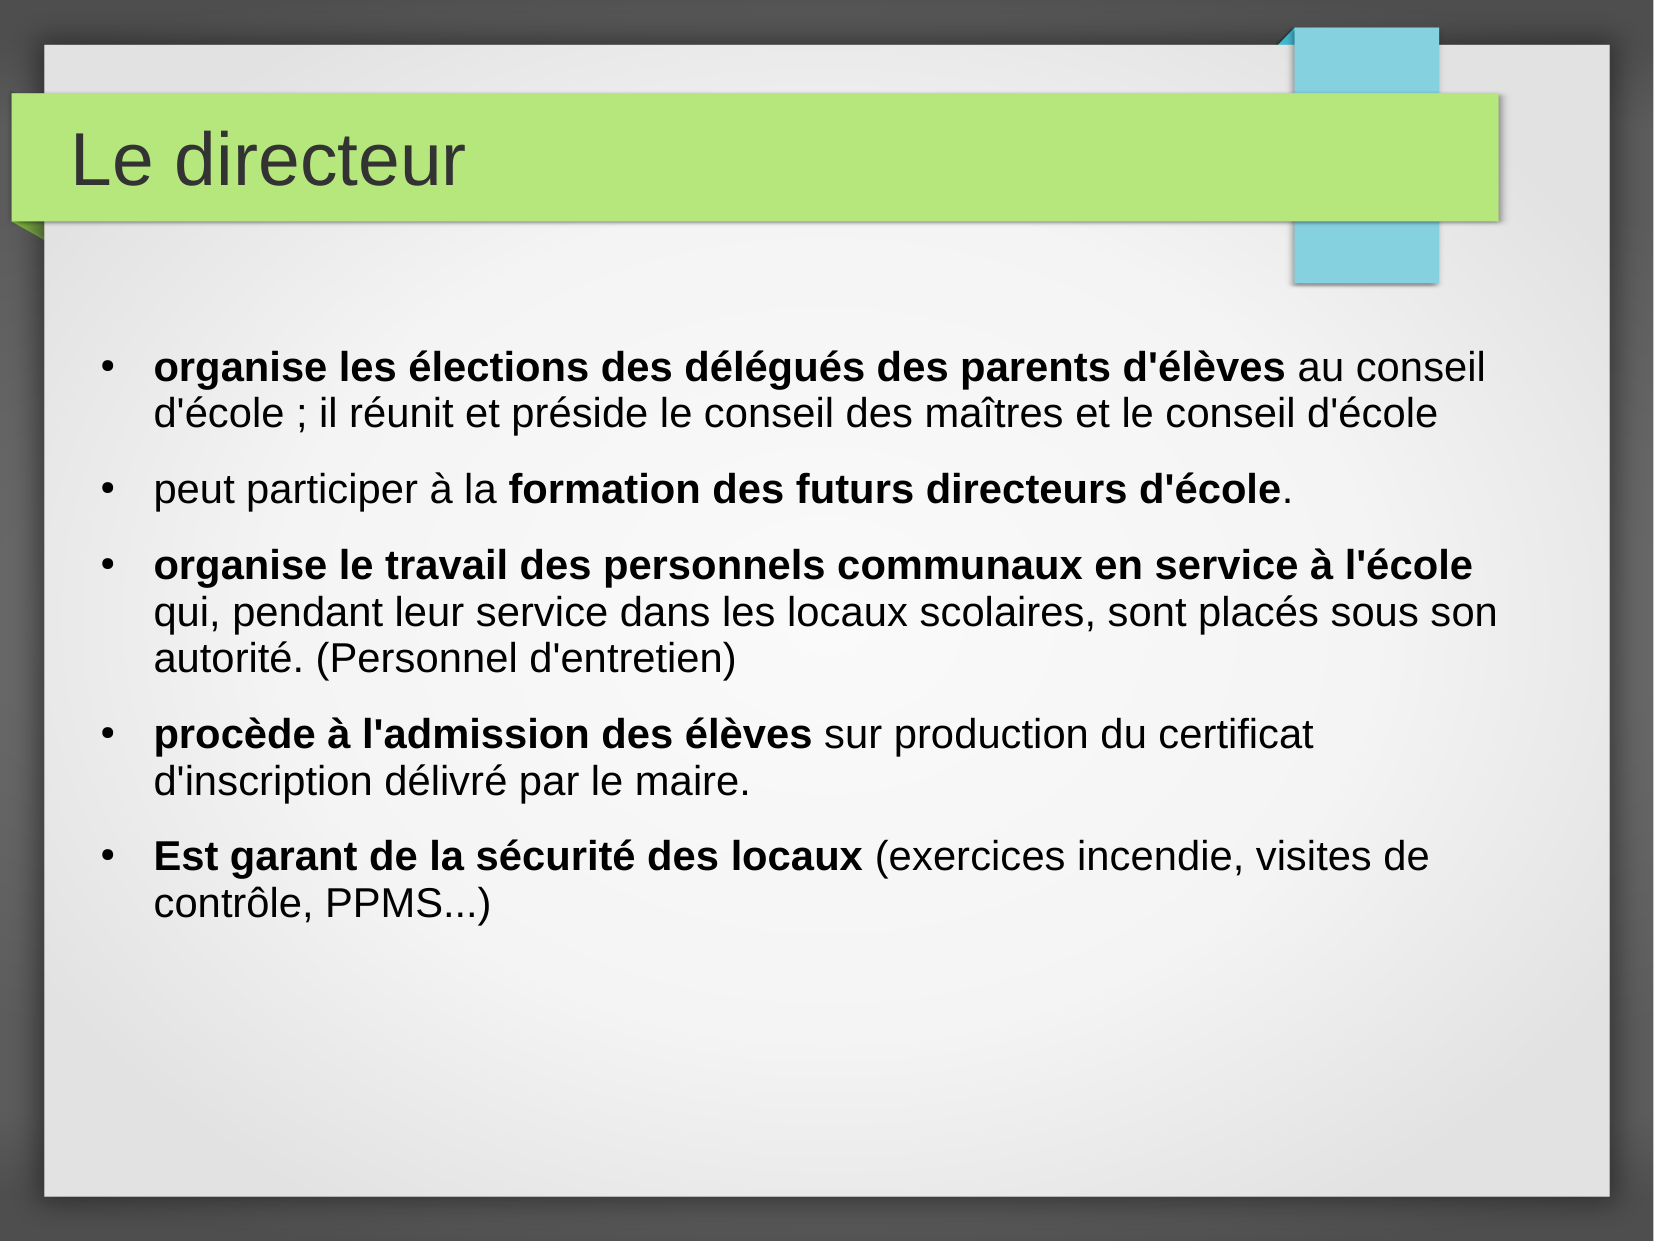

# Le directeur
organise les élections des délégués des parents d'élèves au conseil d'école ; il réunit et préside le conseil des maîtres et le conseil d'école
peut participer à la formation des futurs directeurs d'école.
organise le travail des personnels communaux en service à l'école qui, pendant leur service dans les locaux scolaires, sont placés sous son autorité. (Personnel d'entretien)
procède à l'admission des élèves sur production du certificat d'inscription délivré par le maire.
Est garant de la sécurité des locaux (exercices incendie, visites de contrôle, PPMS...)